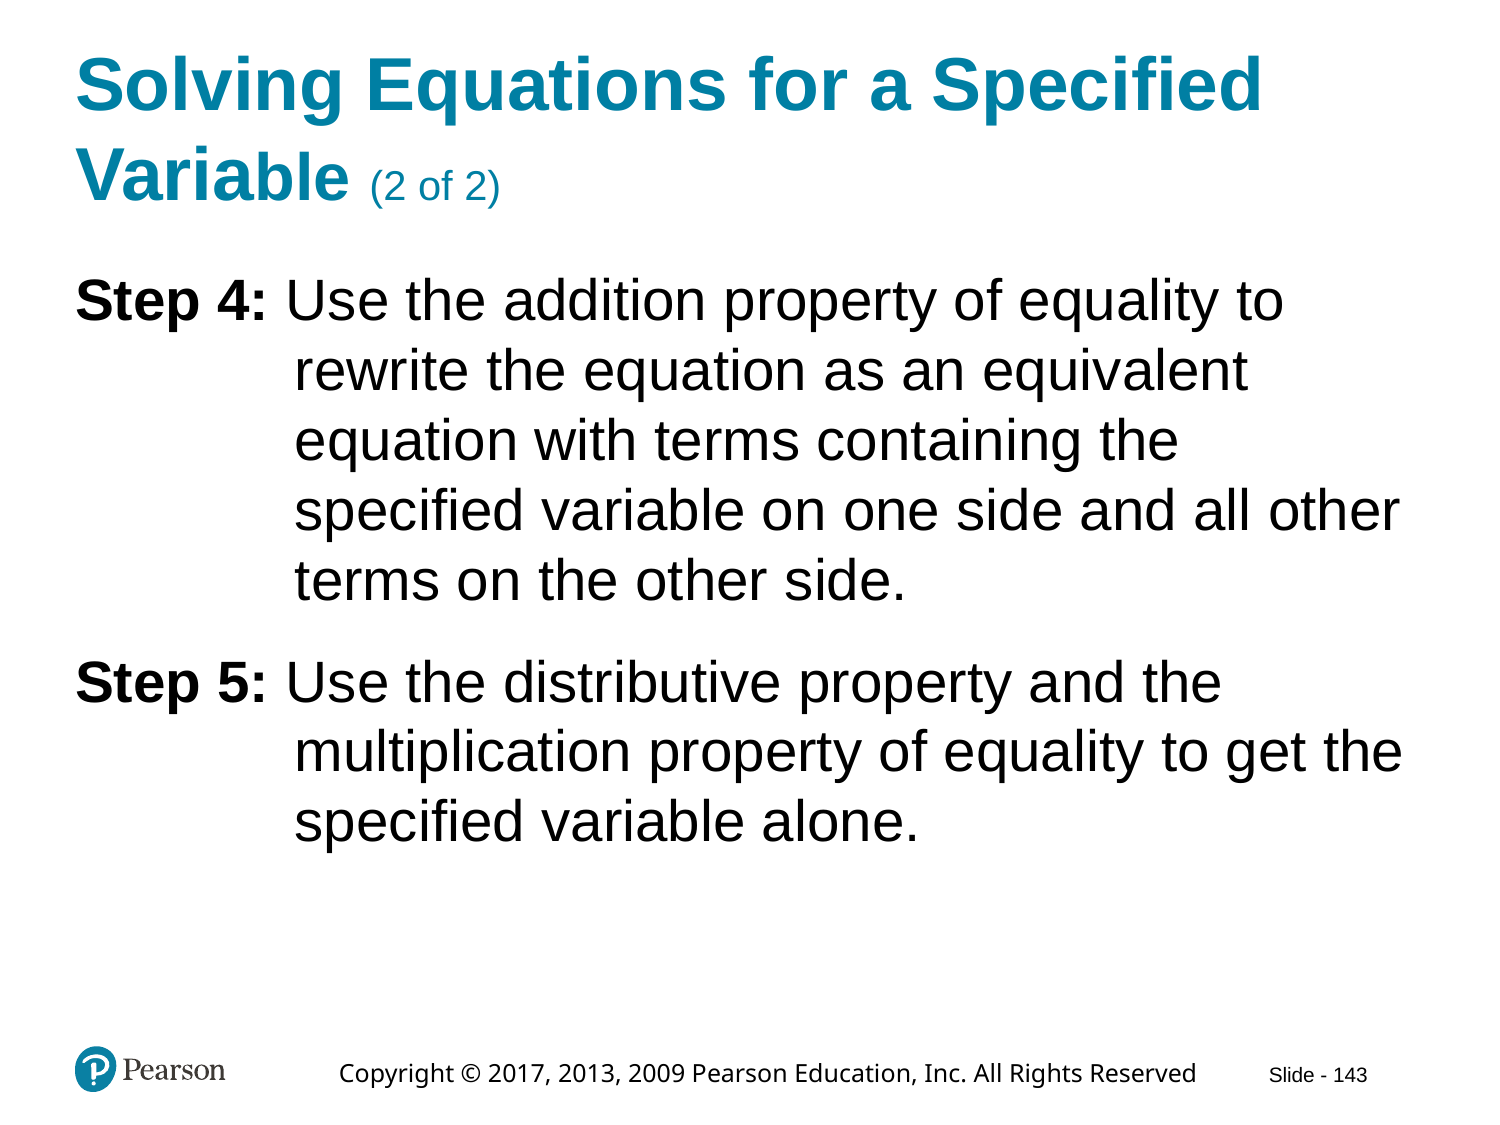

# Solving Equations for a Specified Variable (2 of 2)
Step 4: Use the addition property of equality to rewrite the equation as an equivalent equation with terms containing the specified variable on one side and all other terms on the other side.
Step 5: Use the distributive property and the multiplication property of equality to get the specified variable alone.